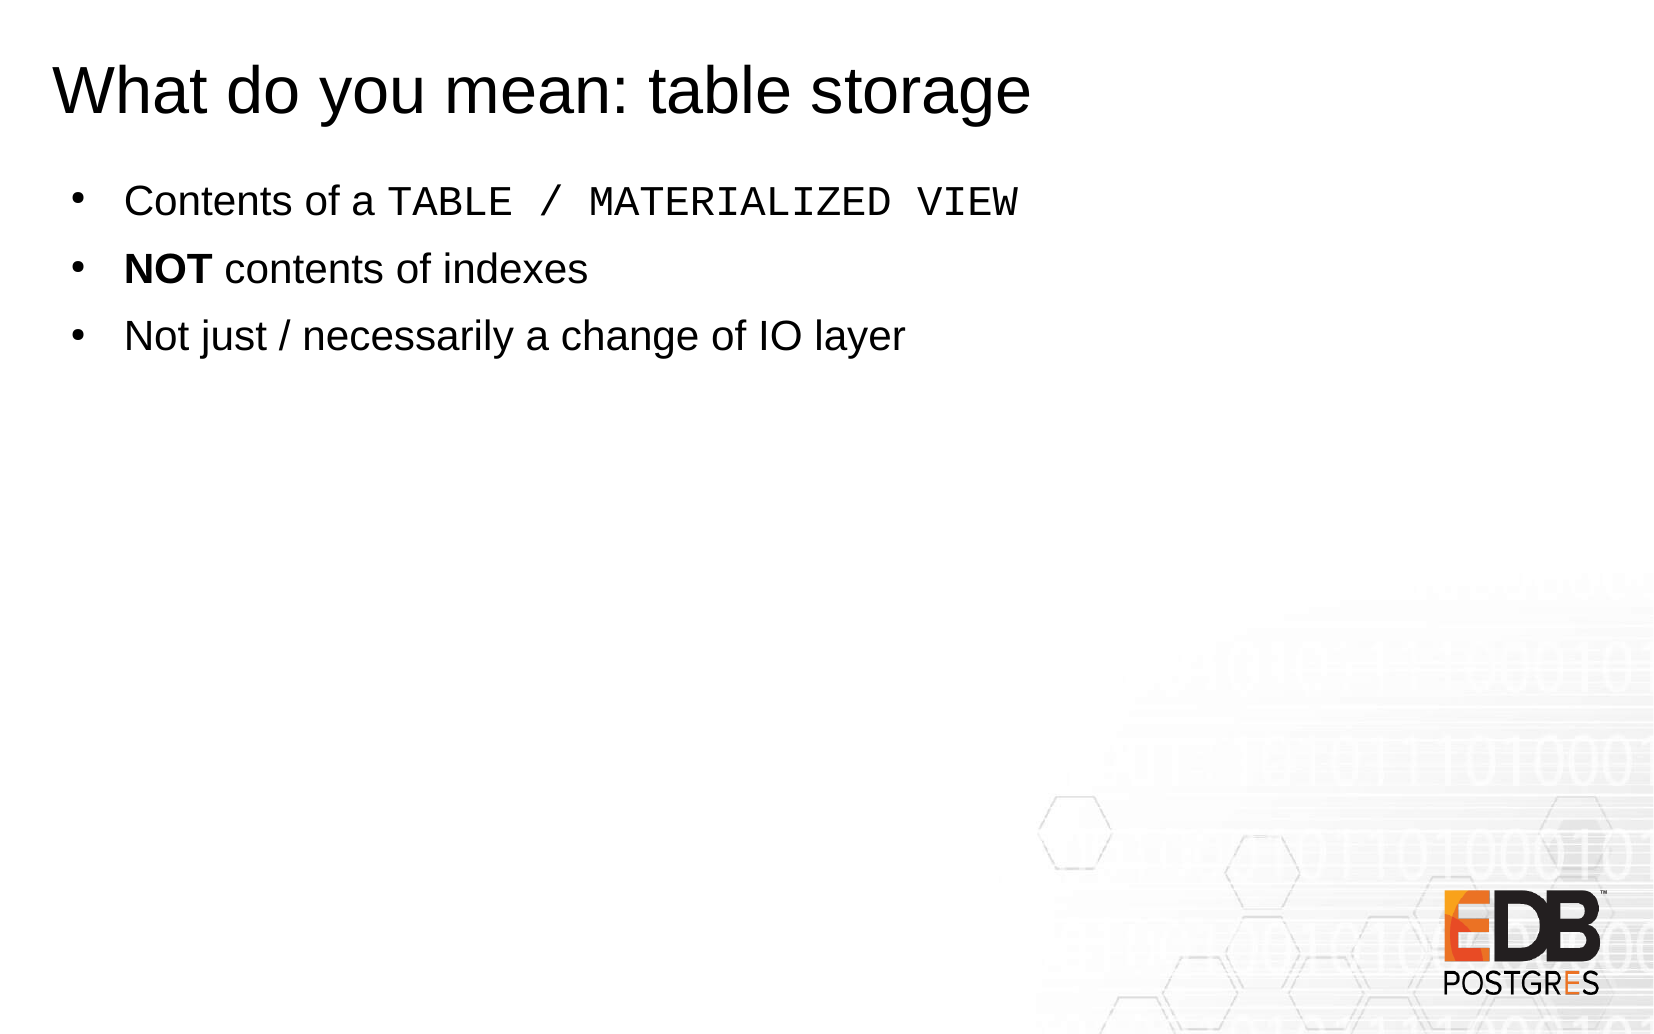

# What do you mean: table storage
Contents of a TABLE / MATERIALIZED VIEW
NOT contents of indexes
Not just / necessarily a change of IO layer